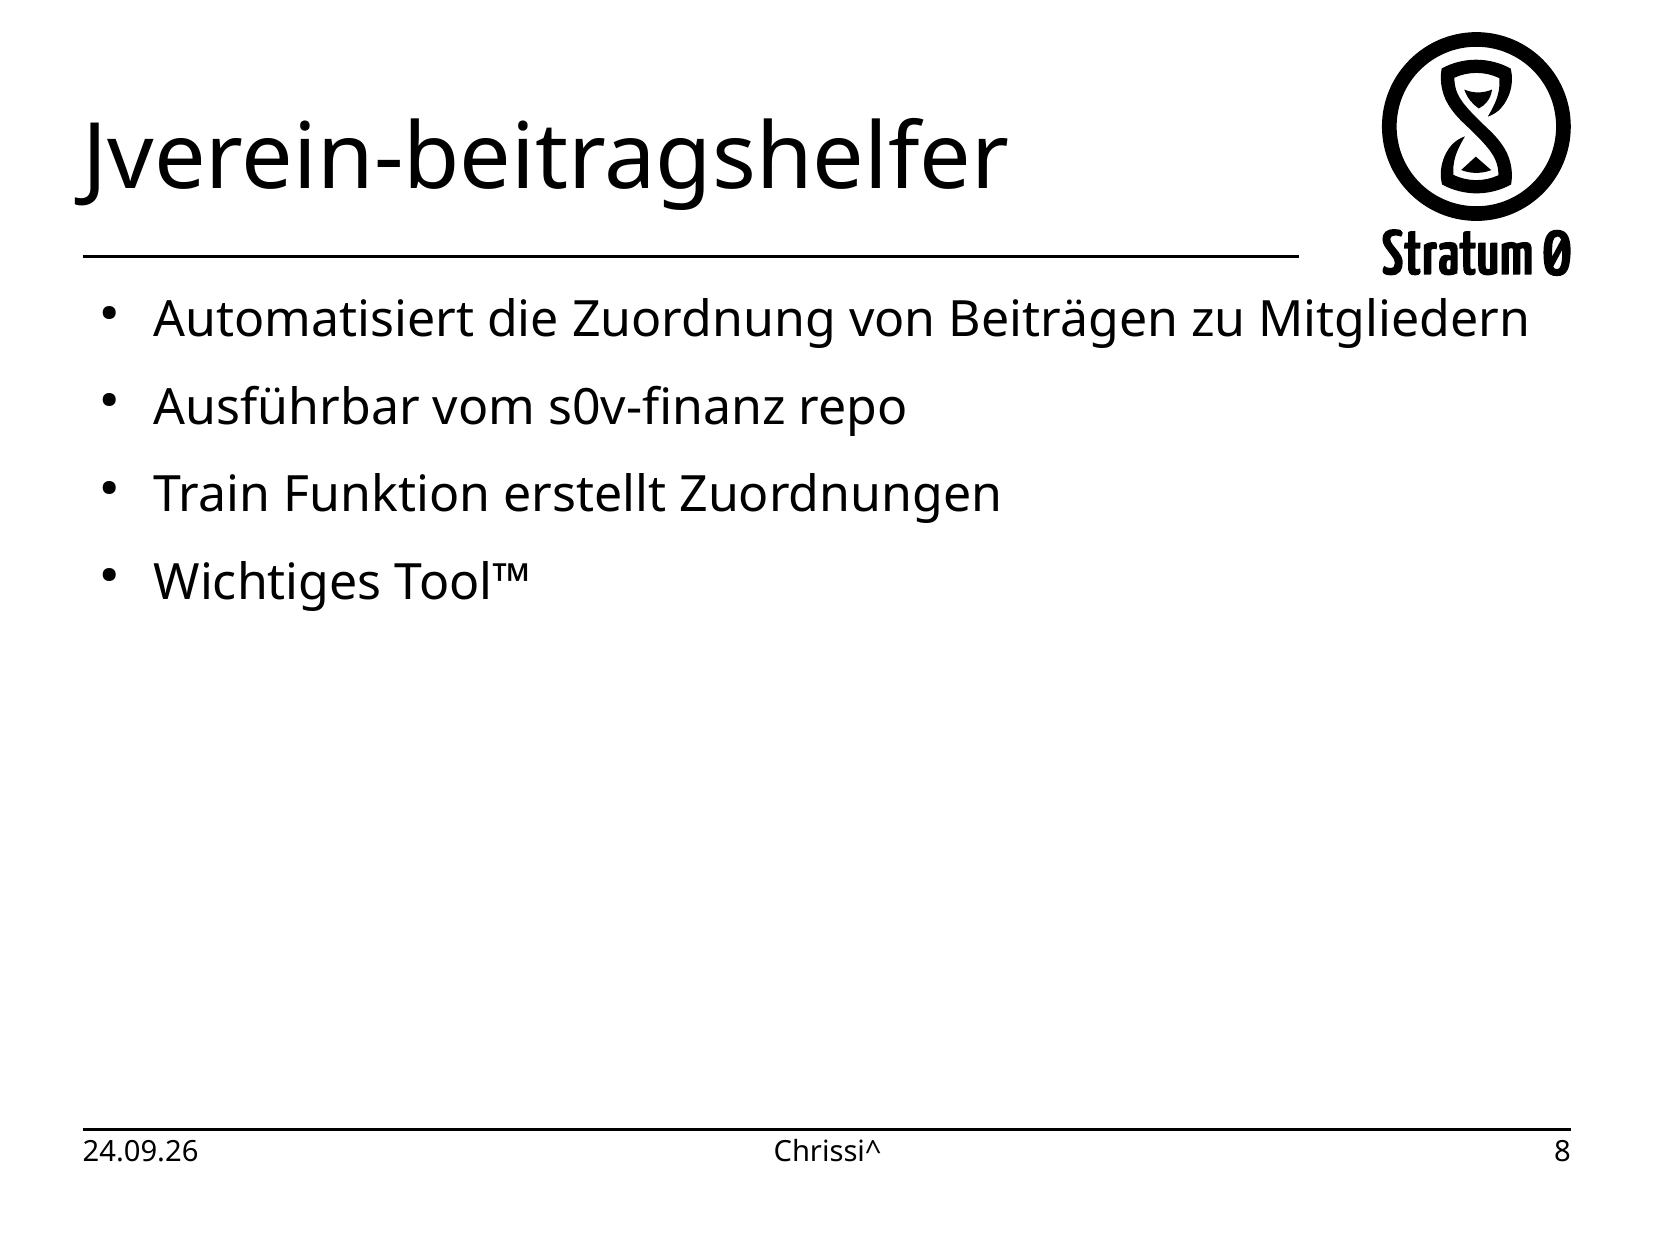

# Jverein-beitragshelfer
Automatisiert die Zuordnung von Beiträgen zu Mitgliedern
Ausführbar vom s0v-finanz repo
Train Funktion erstellt Zuordnungen
Wichtiges Tool™
Chrissi^
8